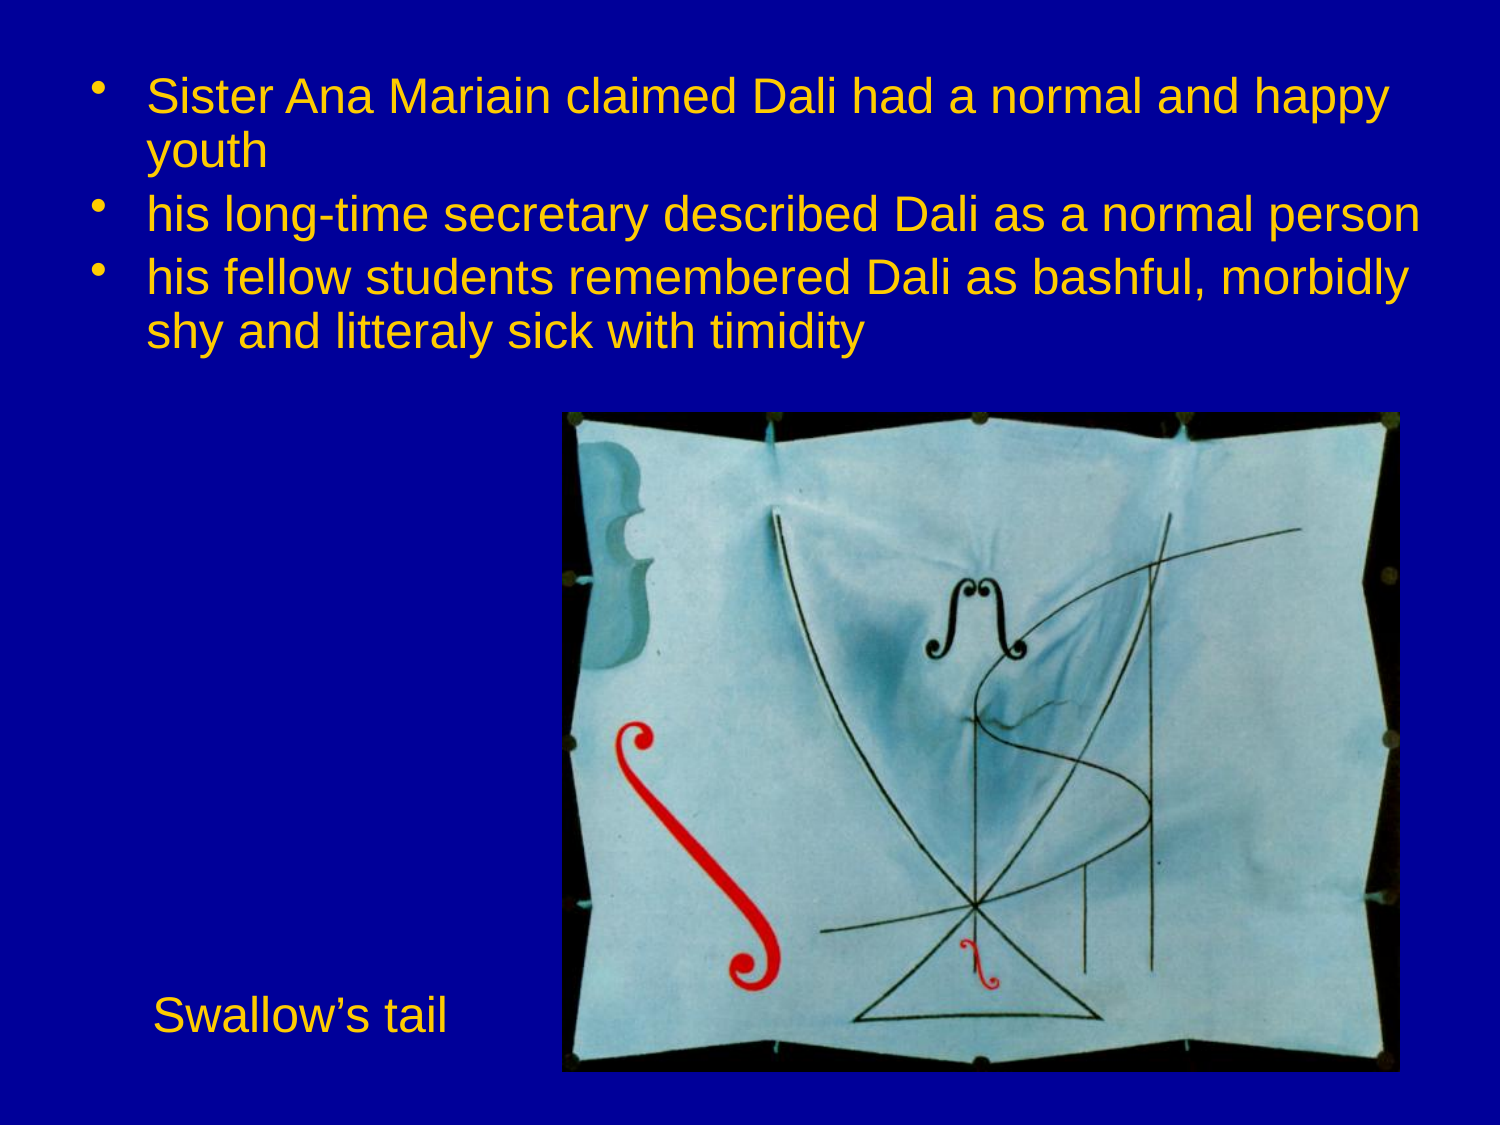

# Sister Ana Mariain claimed Dali had a normal and happy youth
his long-time secretary described Dali as a normal person
his fellow students remembered Dali as bashful, morbidly shy and litteraly sick with timidity
Swallow’s tail